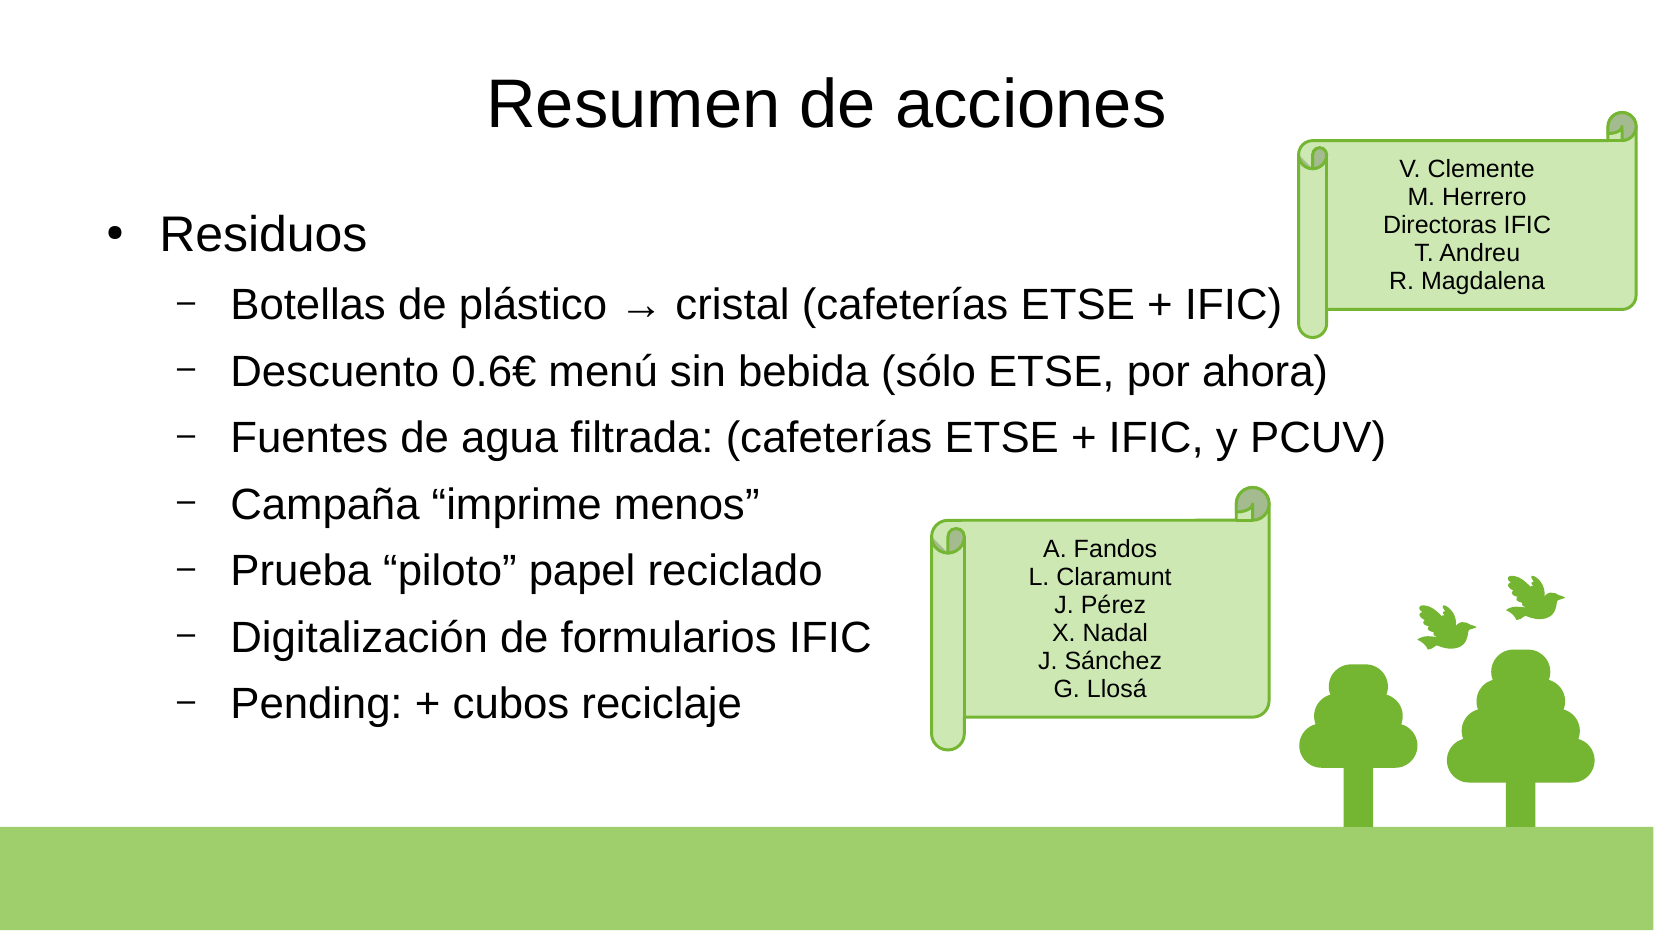

# Resumen de acciones
V. Clemente
M. Herrero
Directoras IFIC
T. Andreu
R. Magdalena
Residuos
Botellas de plástico → cristal (cafeterías ETSE + IFIC)
Descuento 0.6€ menú sin bebida (sólo ETSE, por ahora)
Fuentes de agua filtrada: (cafeterías ETSE + IFIC, y PCUV)
Campaña “imprime menos”
Prueba “piloto” papel reciclado
Digitalización de formularios IFIC
Pending: + cubos reciclaje
A. Fandos
L. Claramunt
J. Pérez
X. Nadal
J. Sánchez
G. Llosá